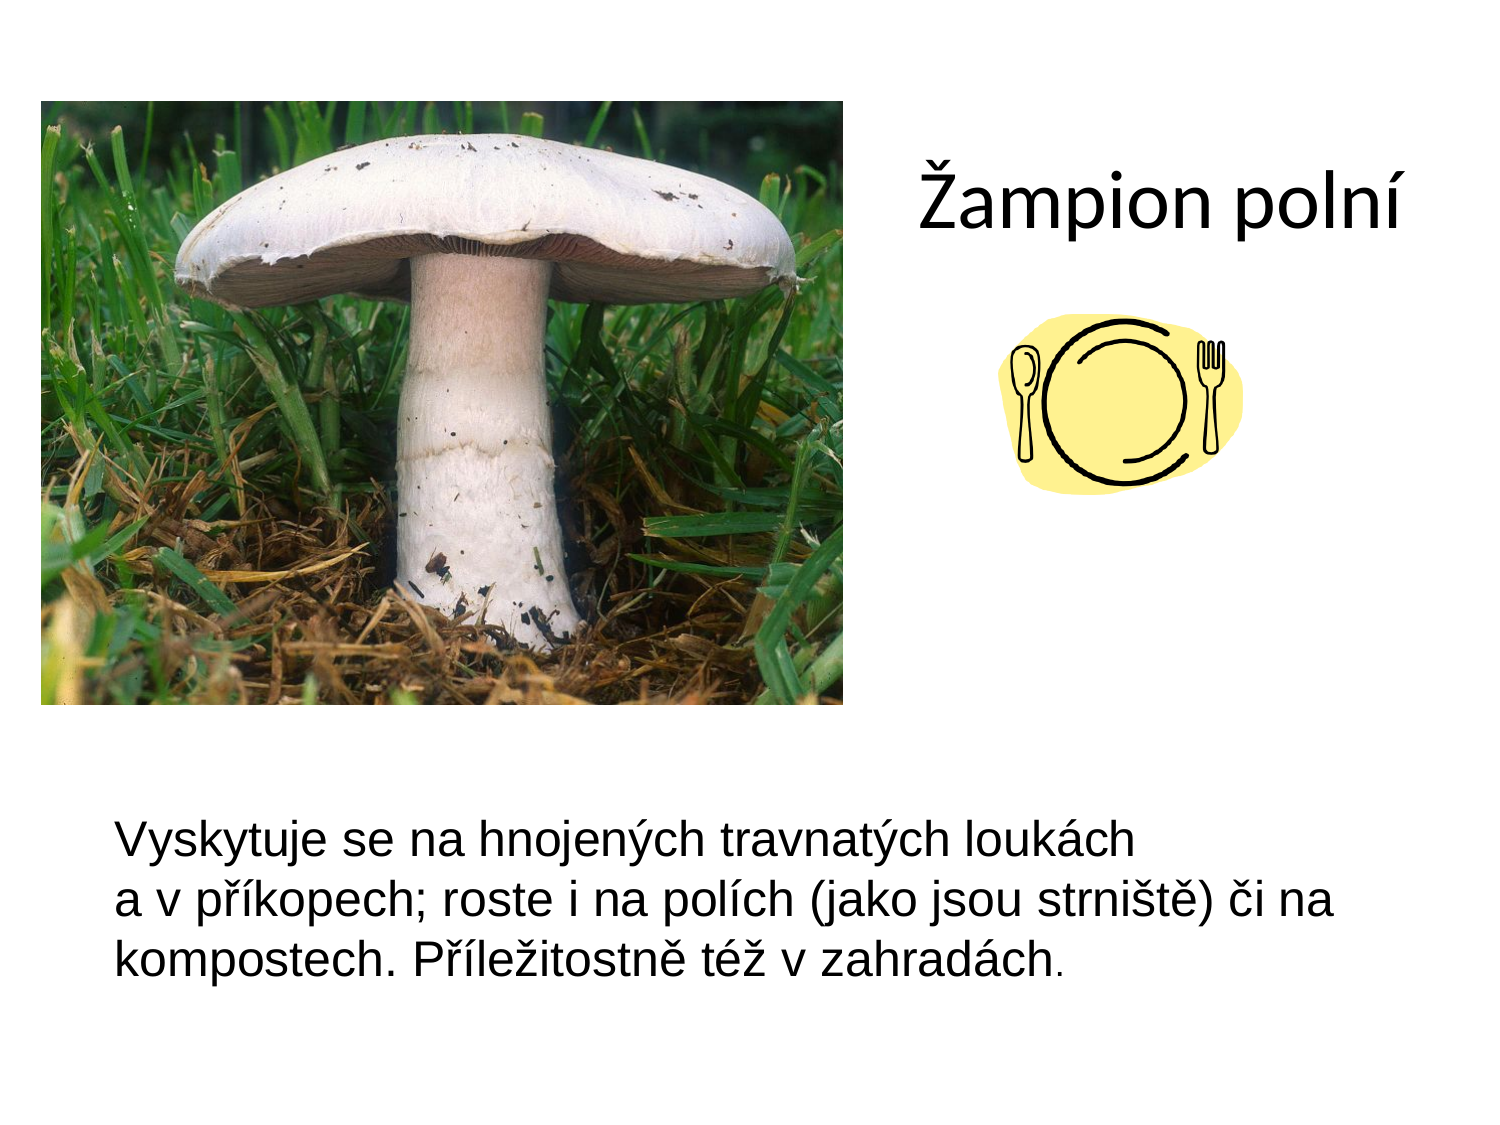

Žampion polní
Vyskytuje se na hnojených travnatých loukách
a v příkopech; roste i na polích (jako jsou strniště) či na kompostech. Příležitostně též v zahradách.